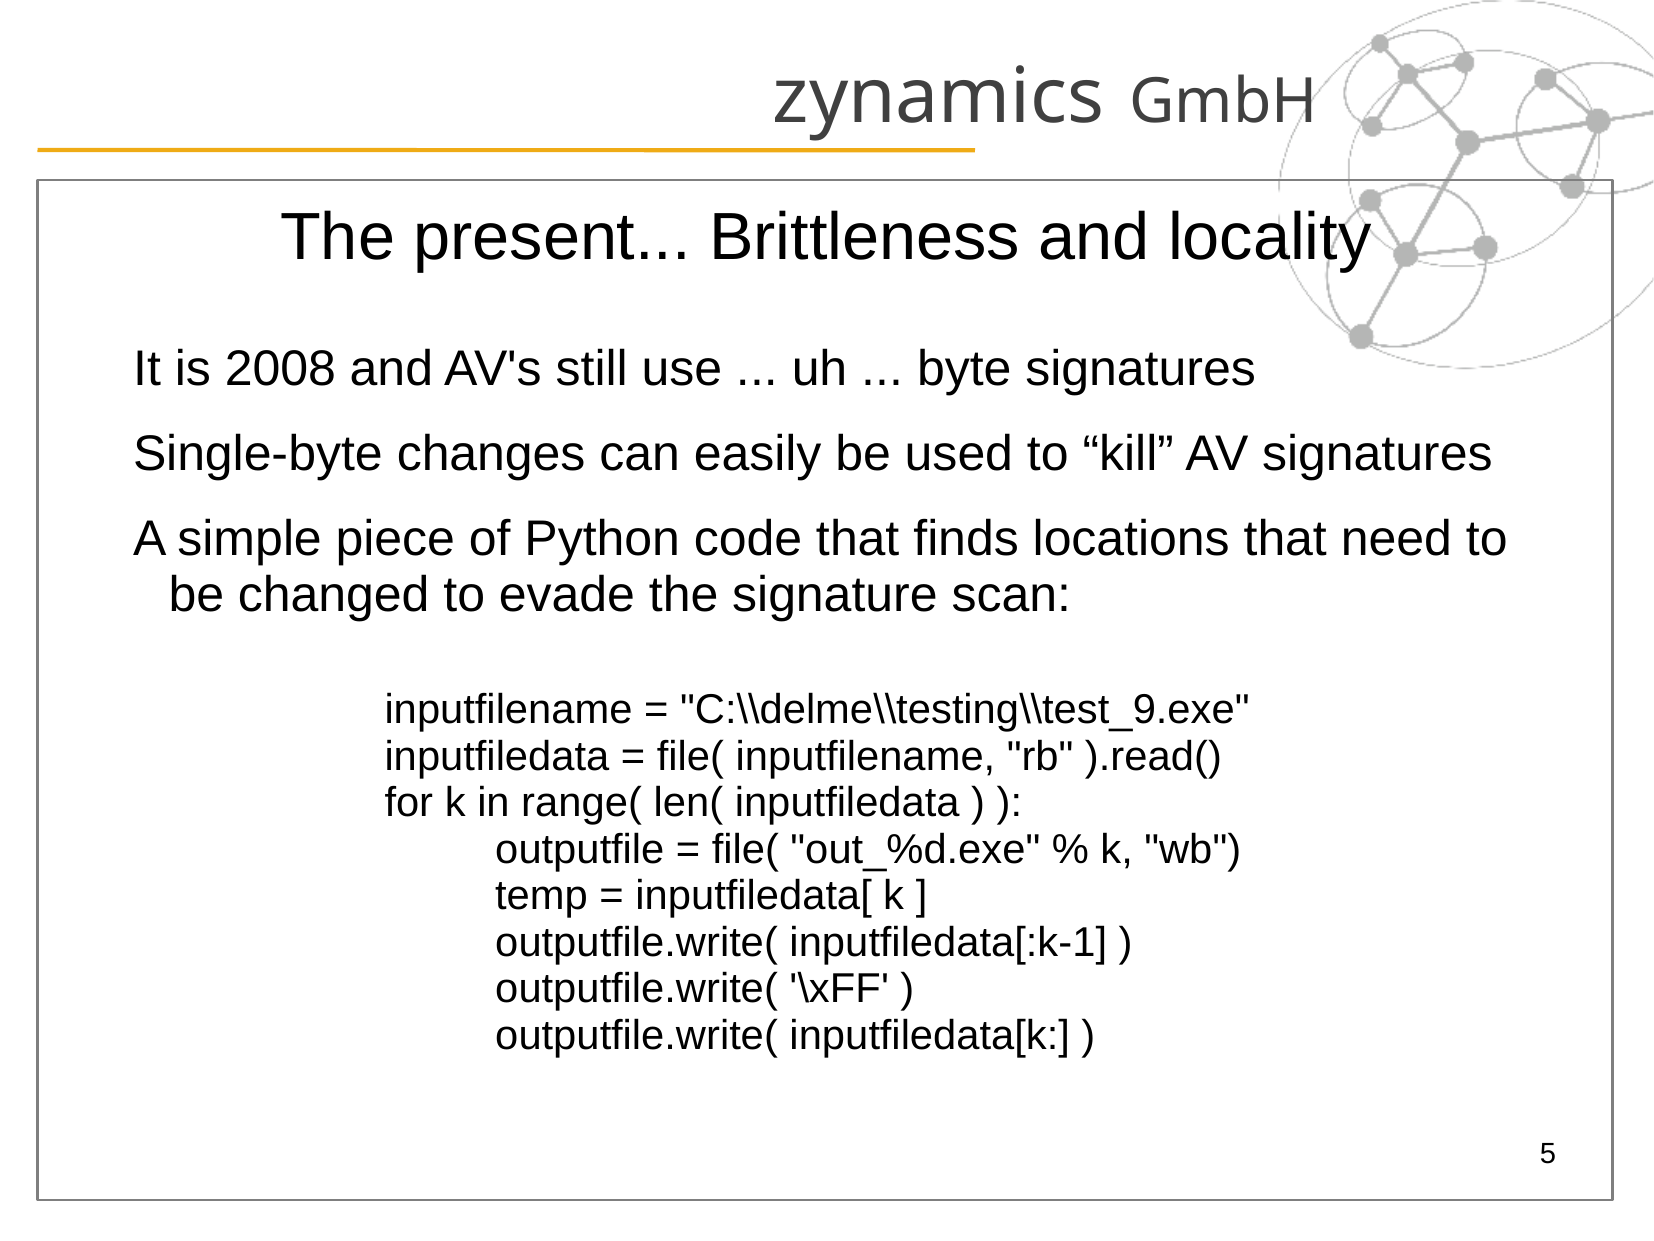

zynamics GmbH
# The present... Brittleness and locality
It is 2008 and AV's still use ... uh ... byte signatures
Single-byte changes can easily be used to “kill” AV signatures
A simple piece of Python code that finds locations that need to be changed to evade the signature scan:
inputfilename = "C:\\delme\\testing\\test_9.exe"
inputfiledata = file( inputfilename, "rb" ).read()
for k in range( len( inputfiledata ) ):
 	outputfile = file( "out_%d.exe" % k, "wb")
 	temp = inputfiledata[ k ]
 	outputfile.write( inputfiledata[:k-1] )
 	outputfile.write( '\xFF' )
 	outputfile.write( inputfiledata[k:] )